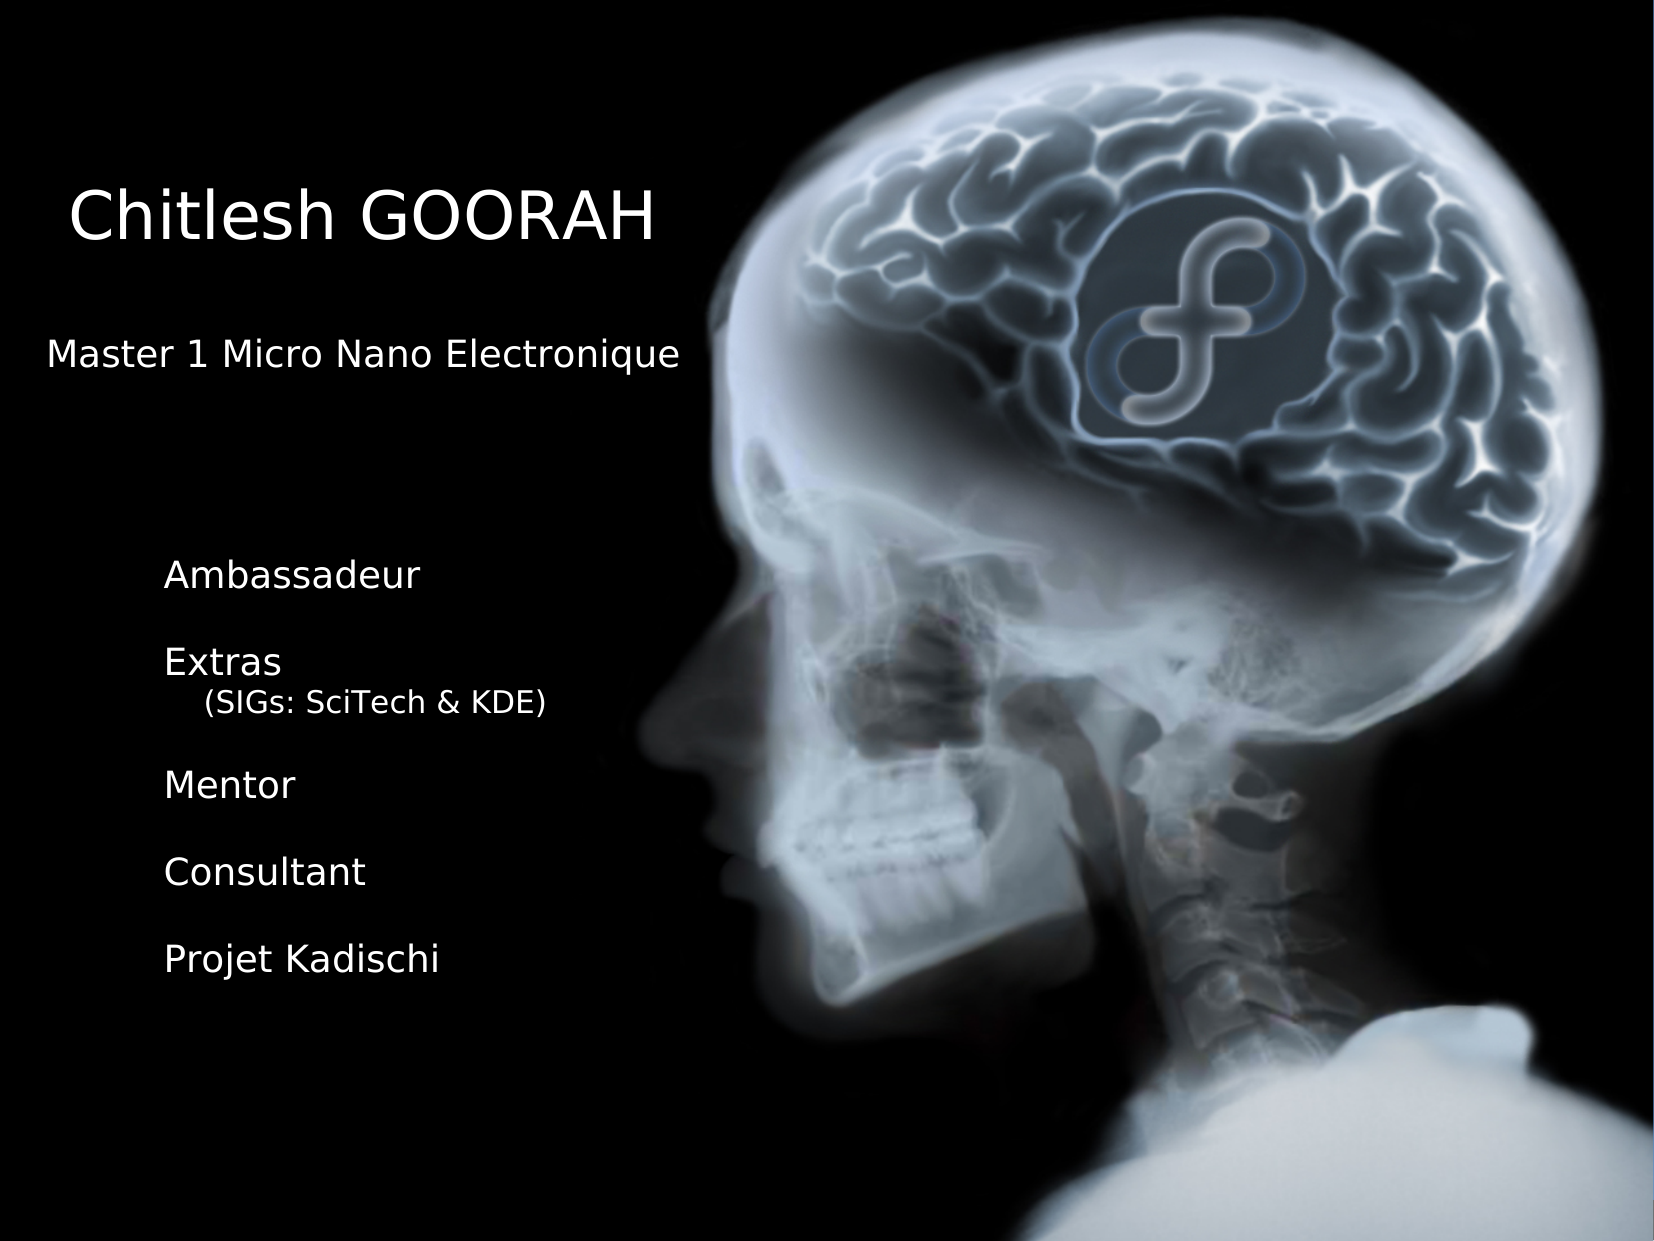

Chitlesh GOORAH
Master 1 Micro Nano Electronique
Ambassadeur
Extras
 (SIGs: SciTech & KDE)
Mentor
Consultant
Projet Kadischi